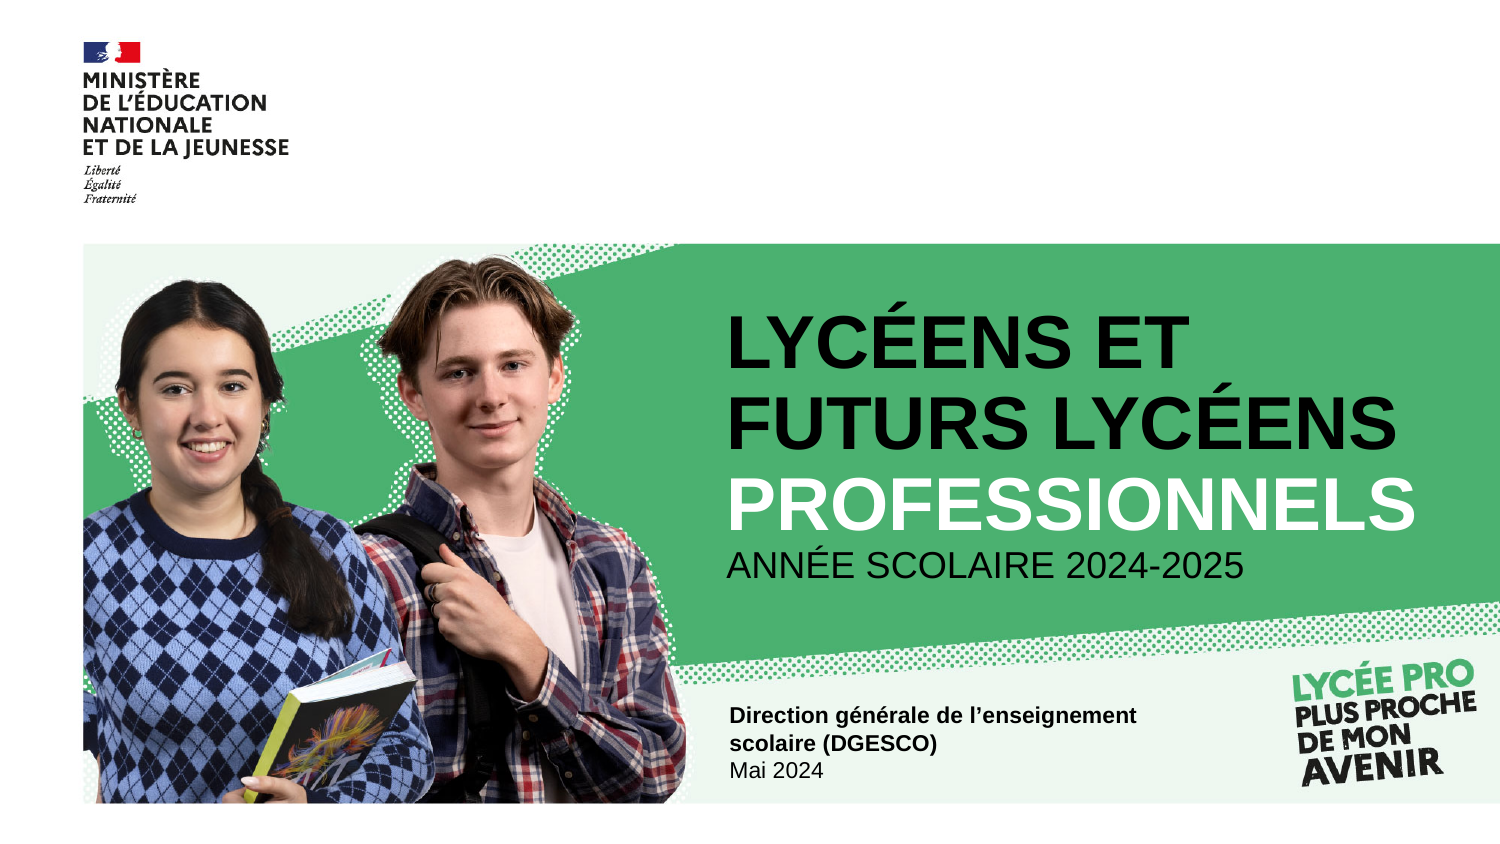

#
LYCÉENS ET
FUTURS LYCÉENS
PROFESSIONNELS
ANNÉE SCOLAIRE 2024-2025
Direction générale de l’enseignement
scolaire (DGESCO)
Mai 2024
Février 2024
1